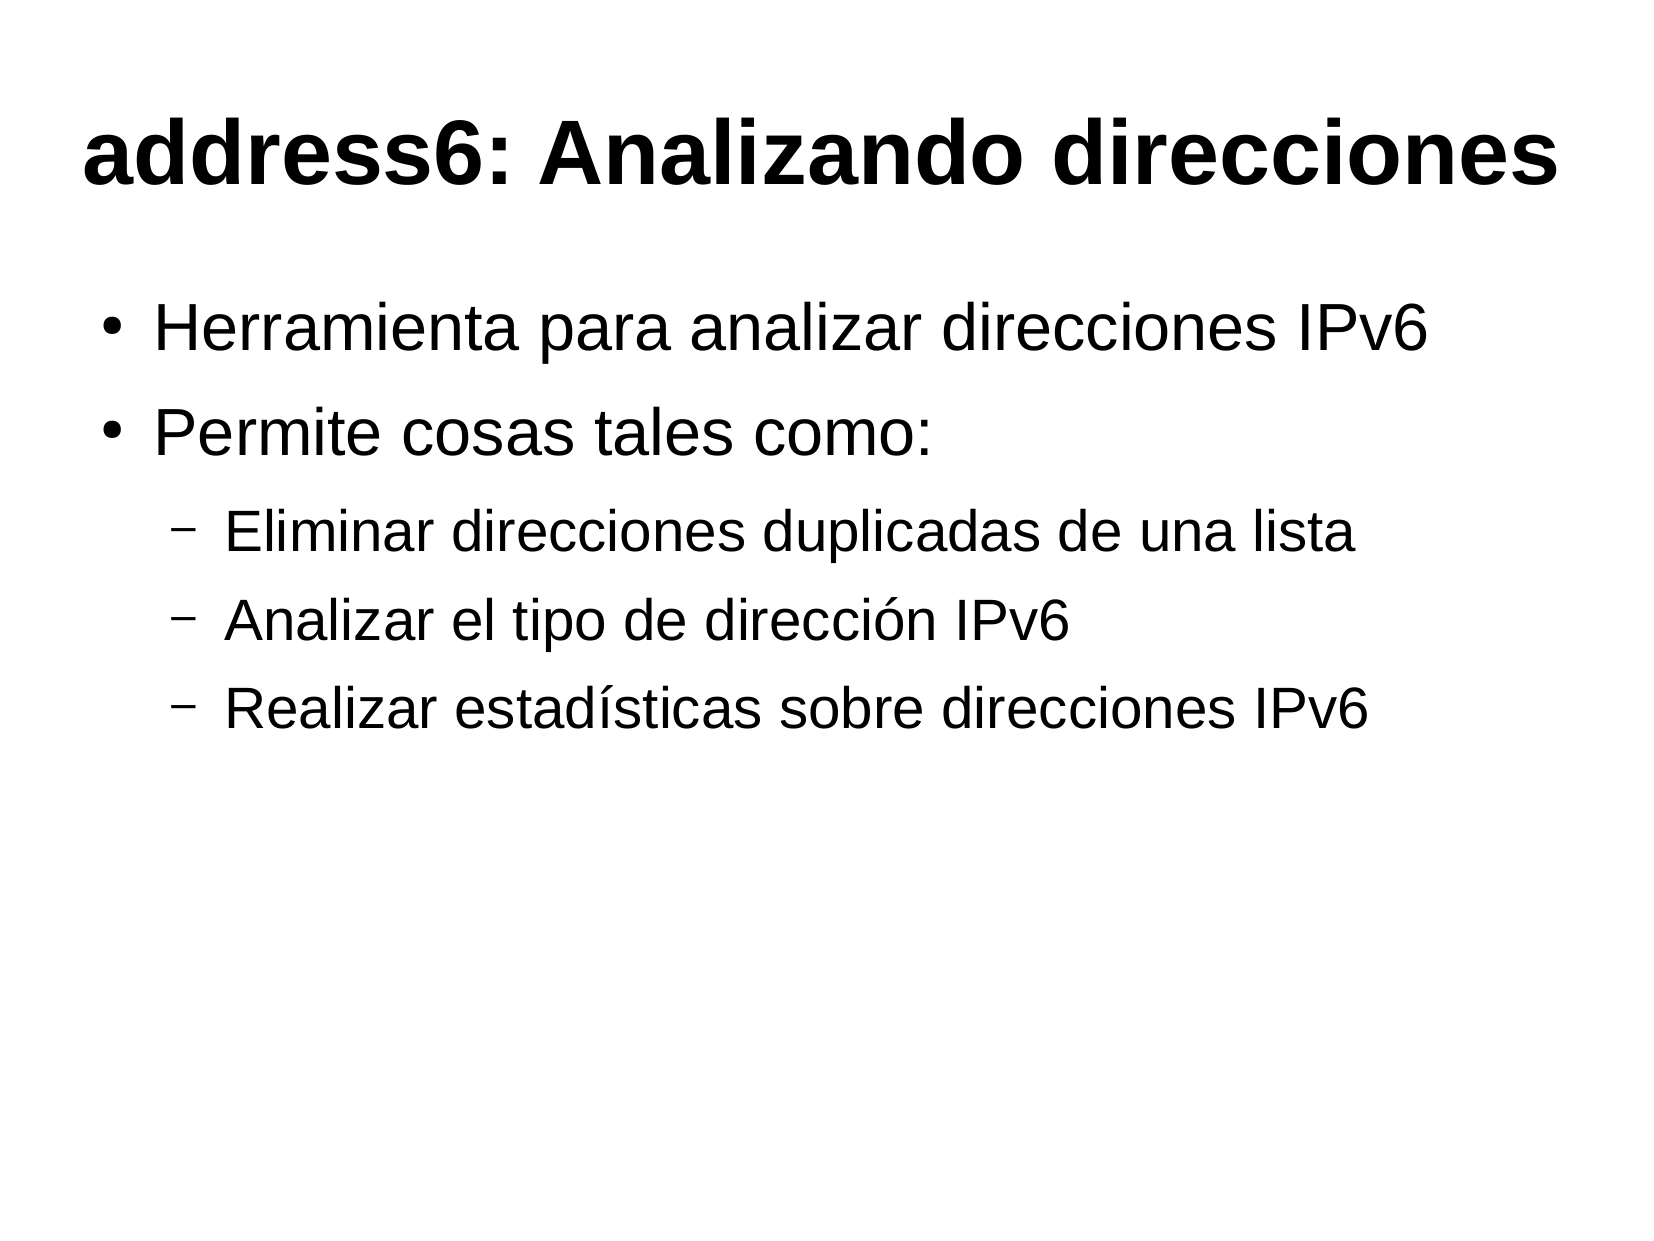

# address6: Analizando direcciones
Herramienta para analizar direcciones IPv6
Permite cosas tales como:
Eliminar direcciones duplicadas de una lista
Analizar el tipo de dirección IPv6
Realizar estadísticas sobre direcciones IPv6